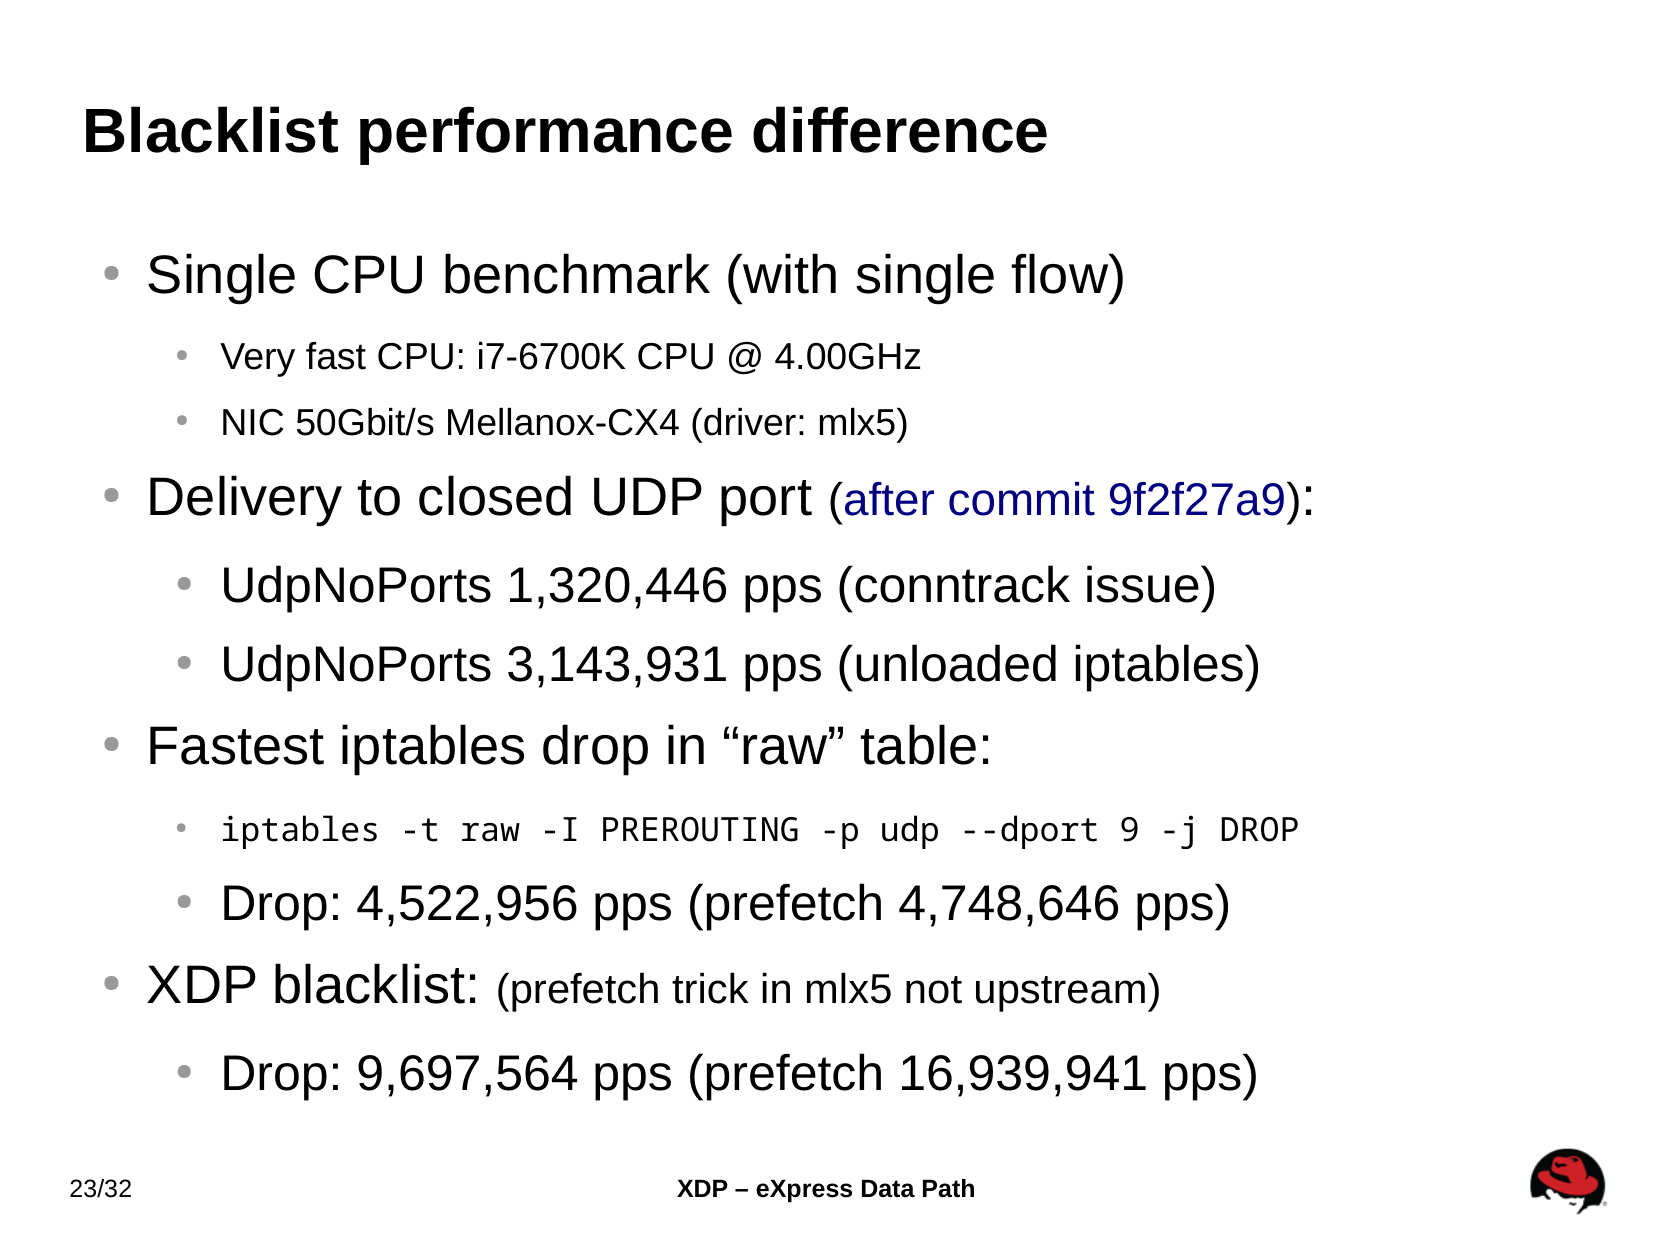

# Blacklist performance difference
Single CPU benchmark (with single flow)
Very fast CPU: i7-6700K CPU @ 4.00GHz
NIC 50Gbit/s Mellanox-CX4 (driver: mlx5)
Delivery to closed UDP port (after commit 9f2f27a9):
UdpNoPorts 1,320,446 pps (conntrack issue)
UdpNoPorts 3,143,931 pps (unloaded iptables)
Fastest iptables drop in “raw” table:
iptables -t raw -I PREROUTING -p udp --dport 9 -j DROP
Drop: 4,522,956 pps (prefetch 4,748,646 pps)
XDP blacklist: (prefetch trick in mlx5 not upstream)
Drop: 9,697,564 pps (prefetch 16,939,941 pps)